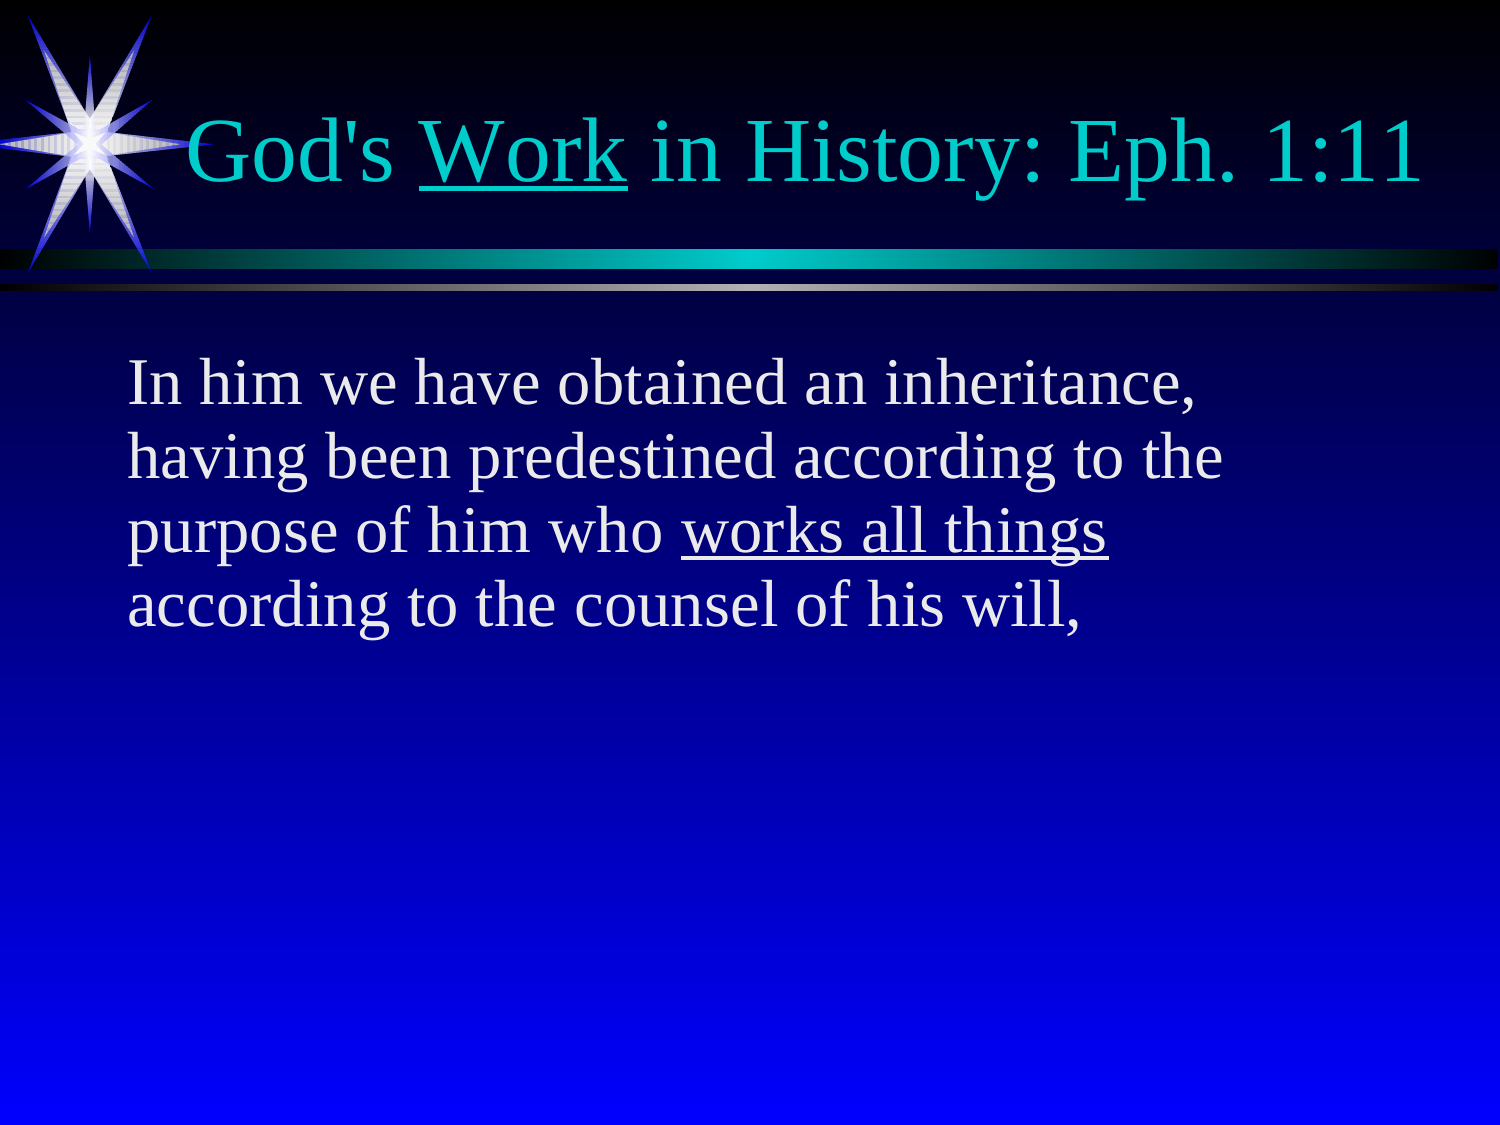

# God's Work in History: Eph. 1:11
In him we have obtained an inheritance, having been predestined according to the purpose of him who works all things according to the counsel of his will,